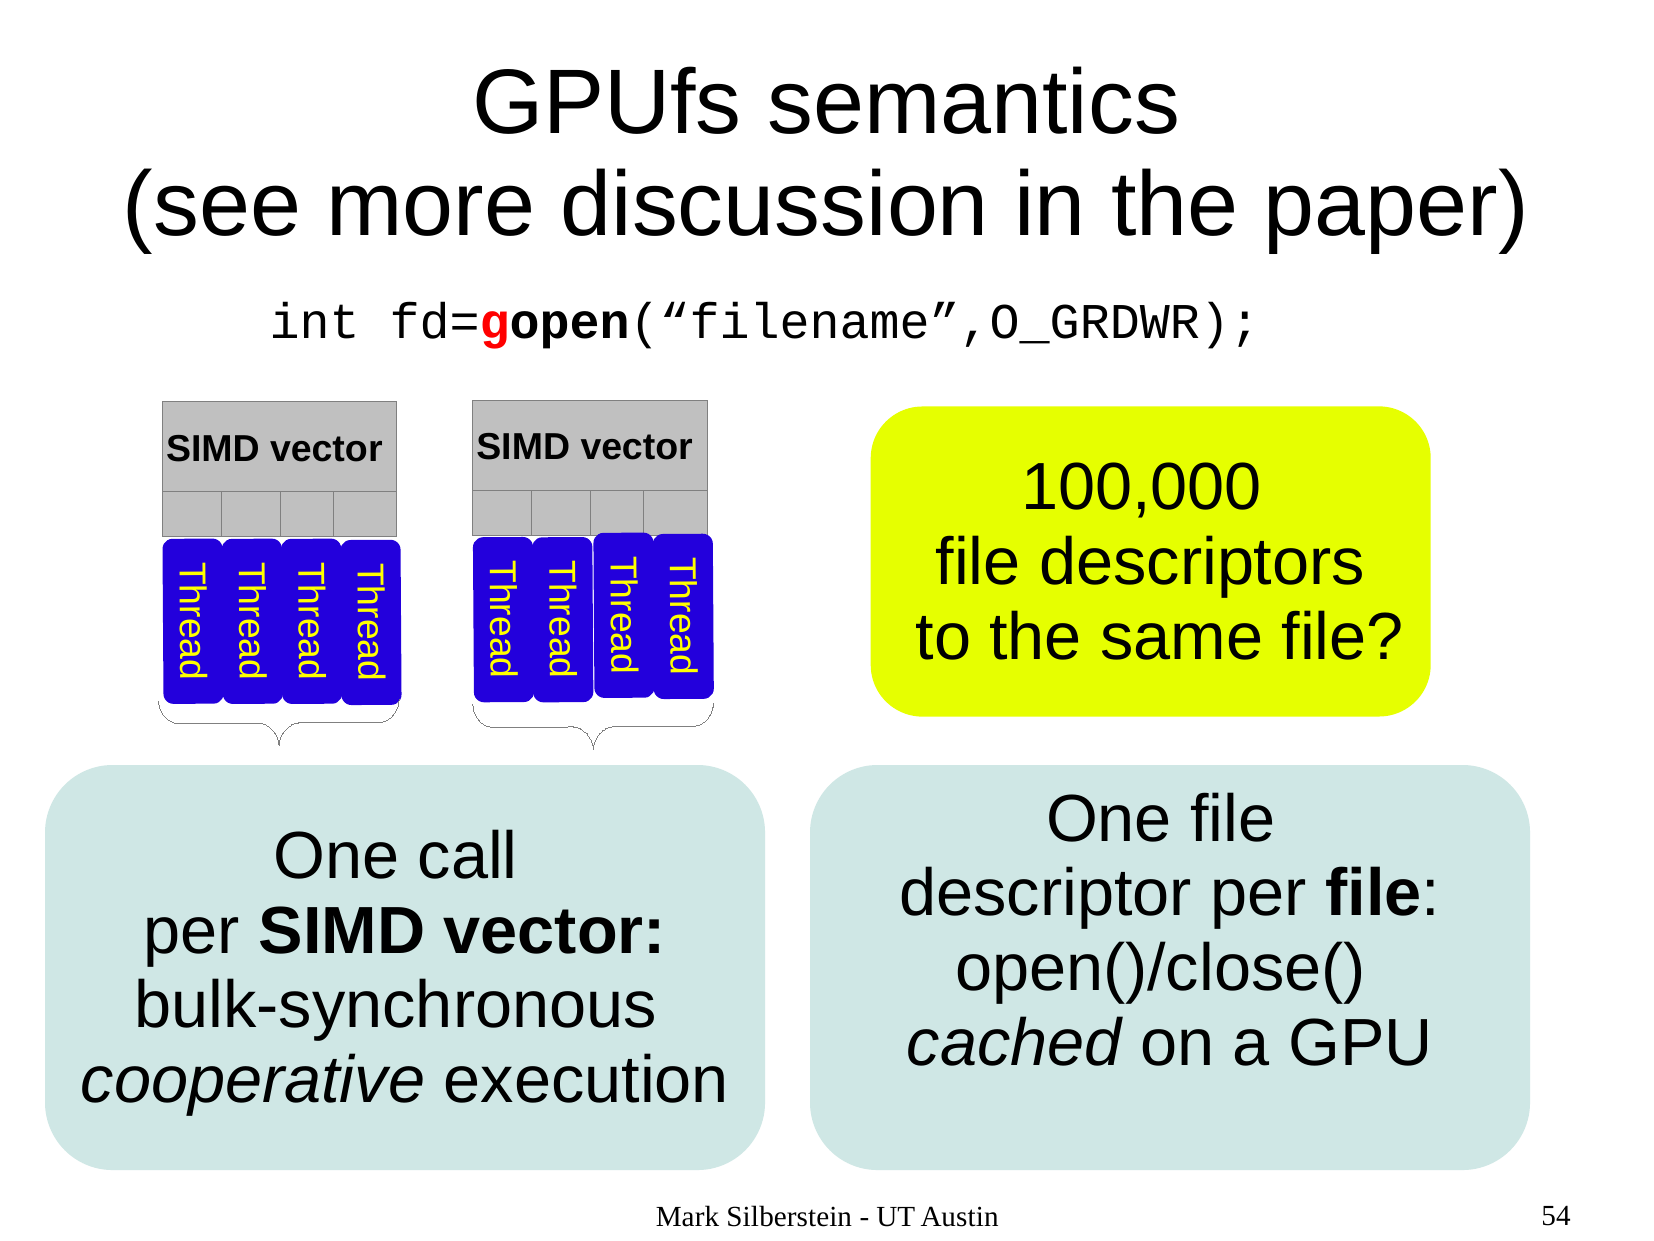

# GPUfs semantics (see more discussion in the paper)
 int fd=gopen(“filename”,O_GRDWR);
SIMD vector
SIMD vector
100,000
file descriptors
 to the same file?
Thread
Thread
Thread
Thread
Thread
Thread
Thread
Thread
One call
per SIMD vector:
bulk-synchronous
cooperative execution
One file
descriptor per file:
open()/close()
cached on a GPU
54
Mark Silberstein - UT Austin